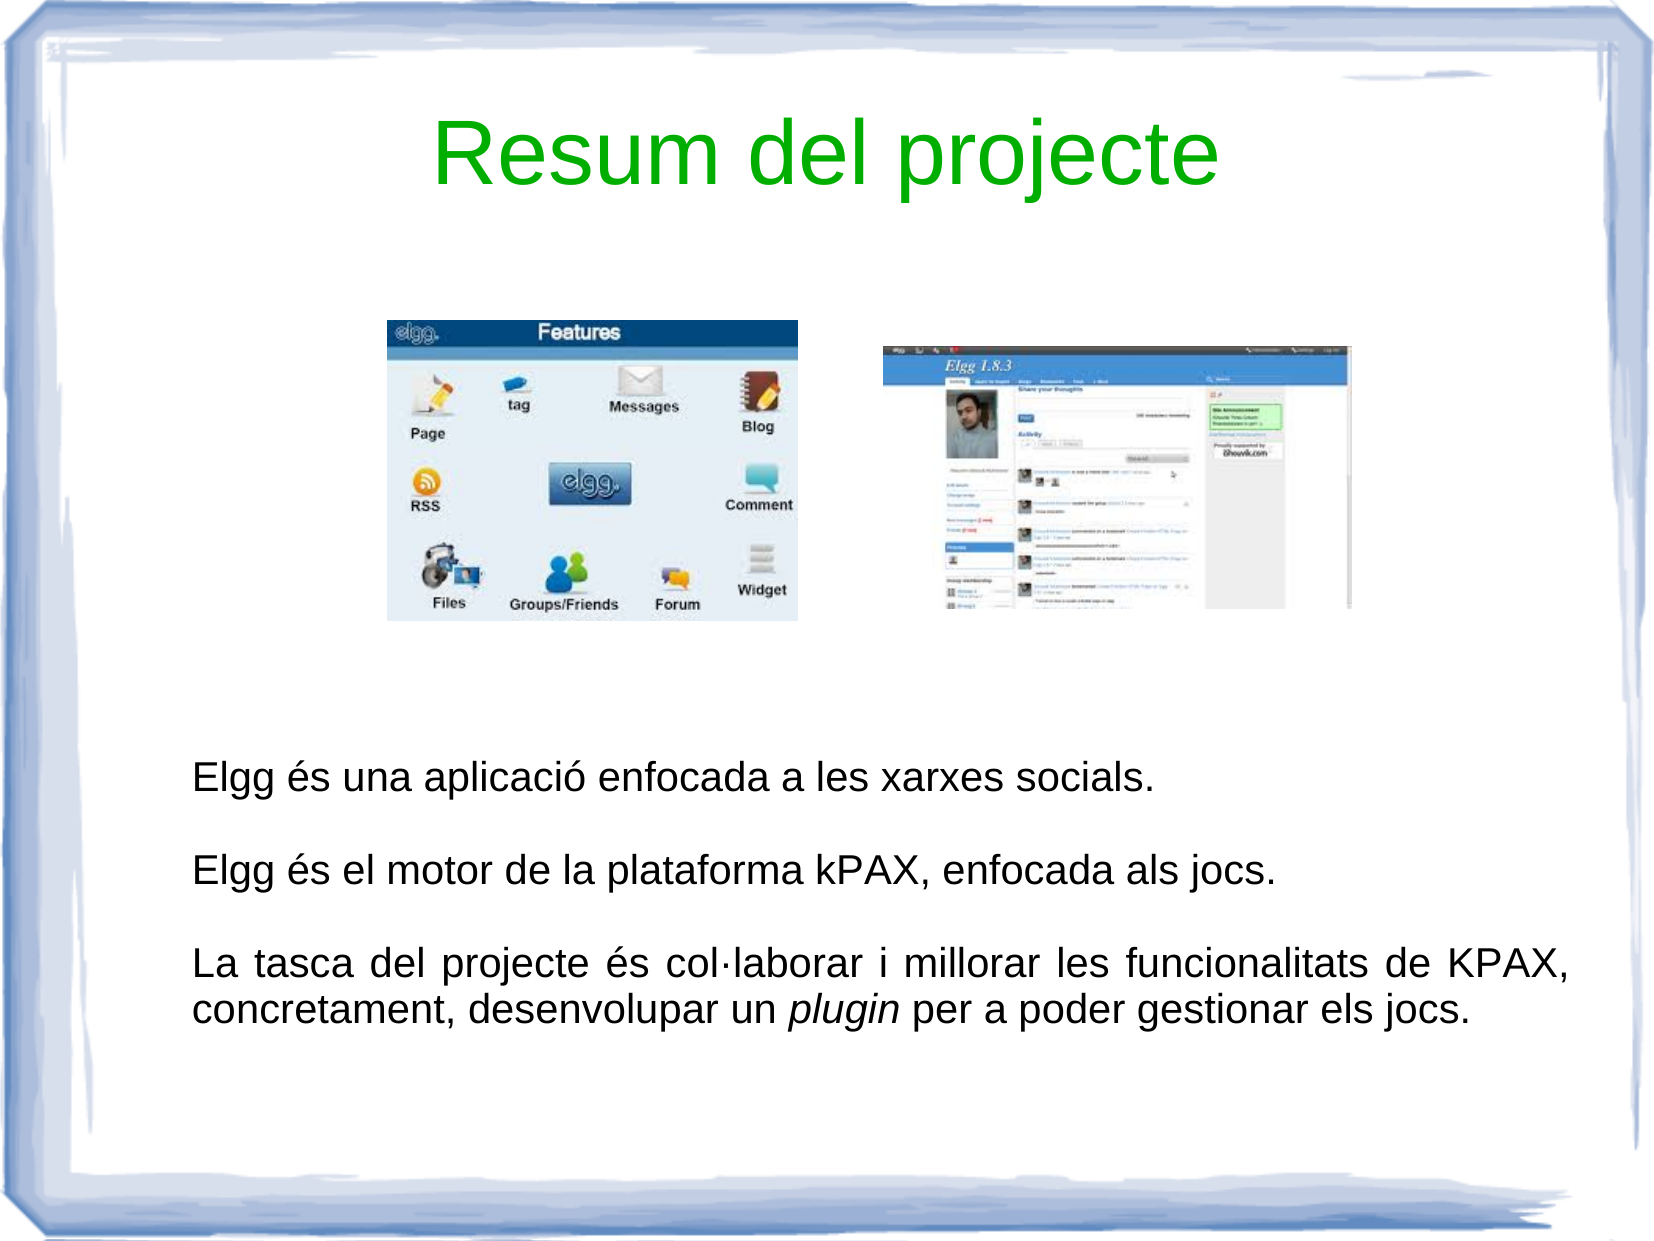

# Resum del projecte
	Elgg és una aplicació enfocada a les xarxes socials.
	Elgg és el motor de la plataforma kPAX, enfocada als jocs.
	La tasca del projecte és col·laborar i millorar les funcionalitats de KPAX, 	concretament, desenvolupar un plugin per a poder gestionar els jocs.